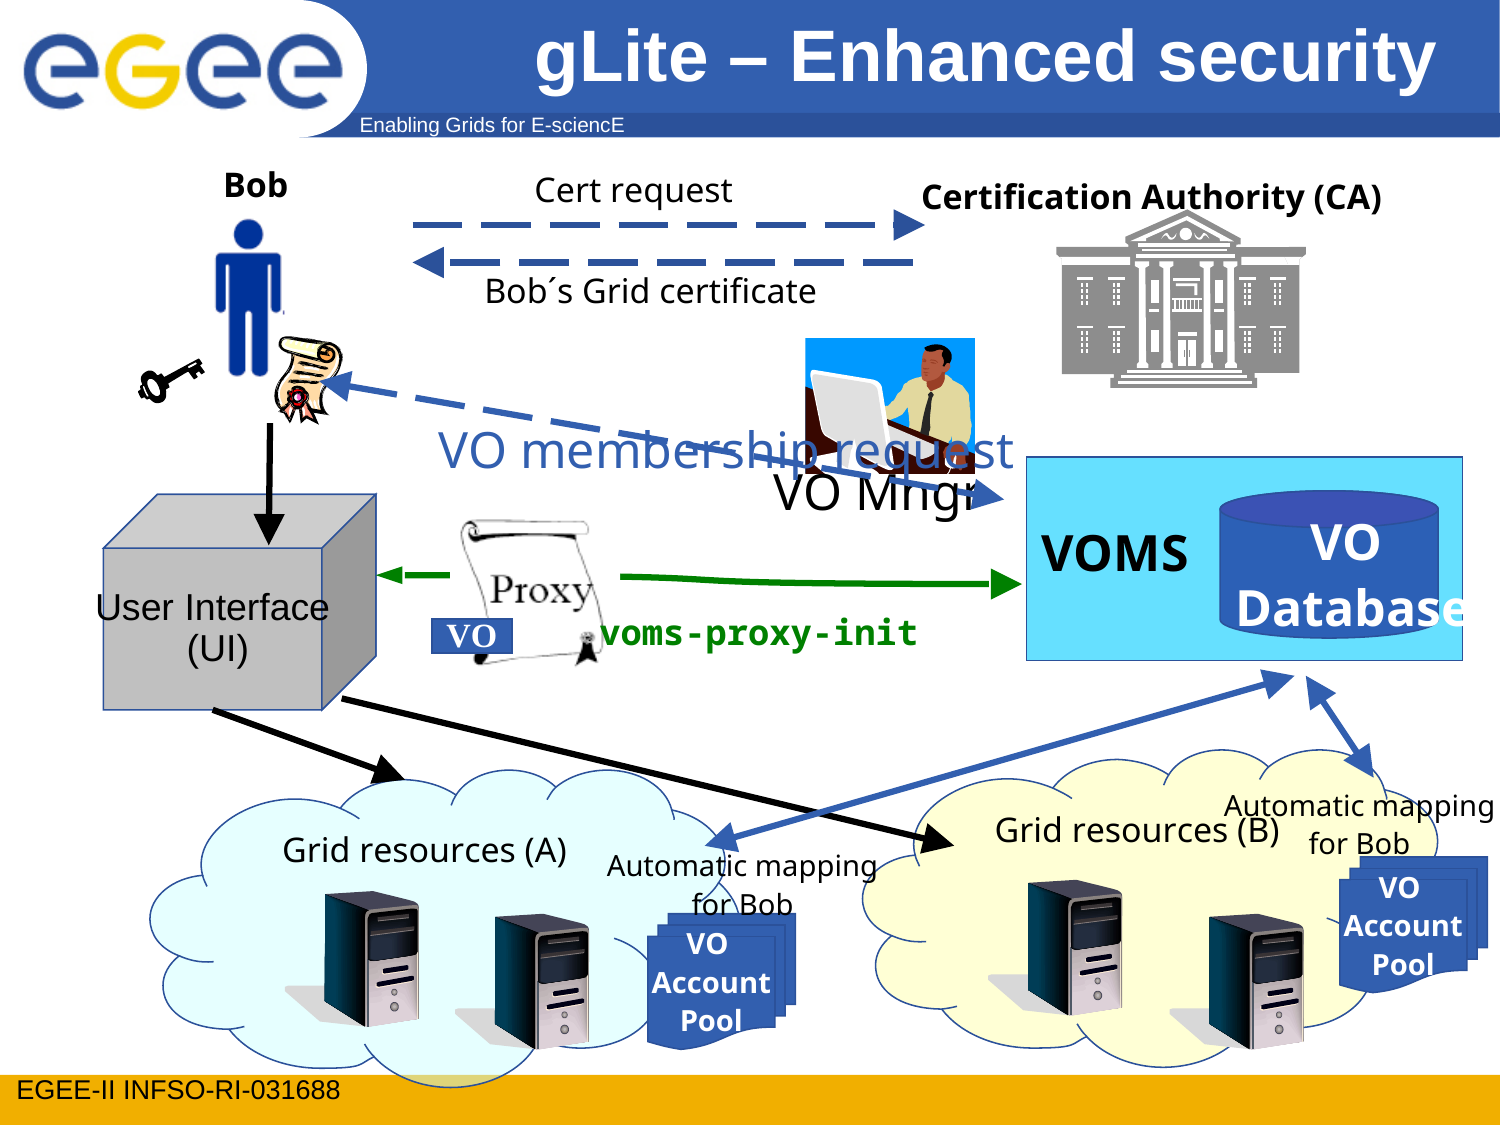

# gLite – Enhanced security
Bob
Cert request
Certification Authority (CA)
Bob´s Grid certificate
VO Mngr
VO
Database
VOMS
VO membership request
User Interface
 (UI)
voms-proxy-init
VO
Grid resources (B)
Grid resources (A)
Automatic mapping
for Bob
Automatic mapping
for Bob
VO
Account
Pool
VO
Account
Pool